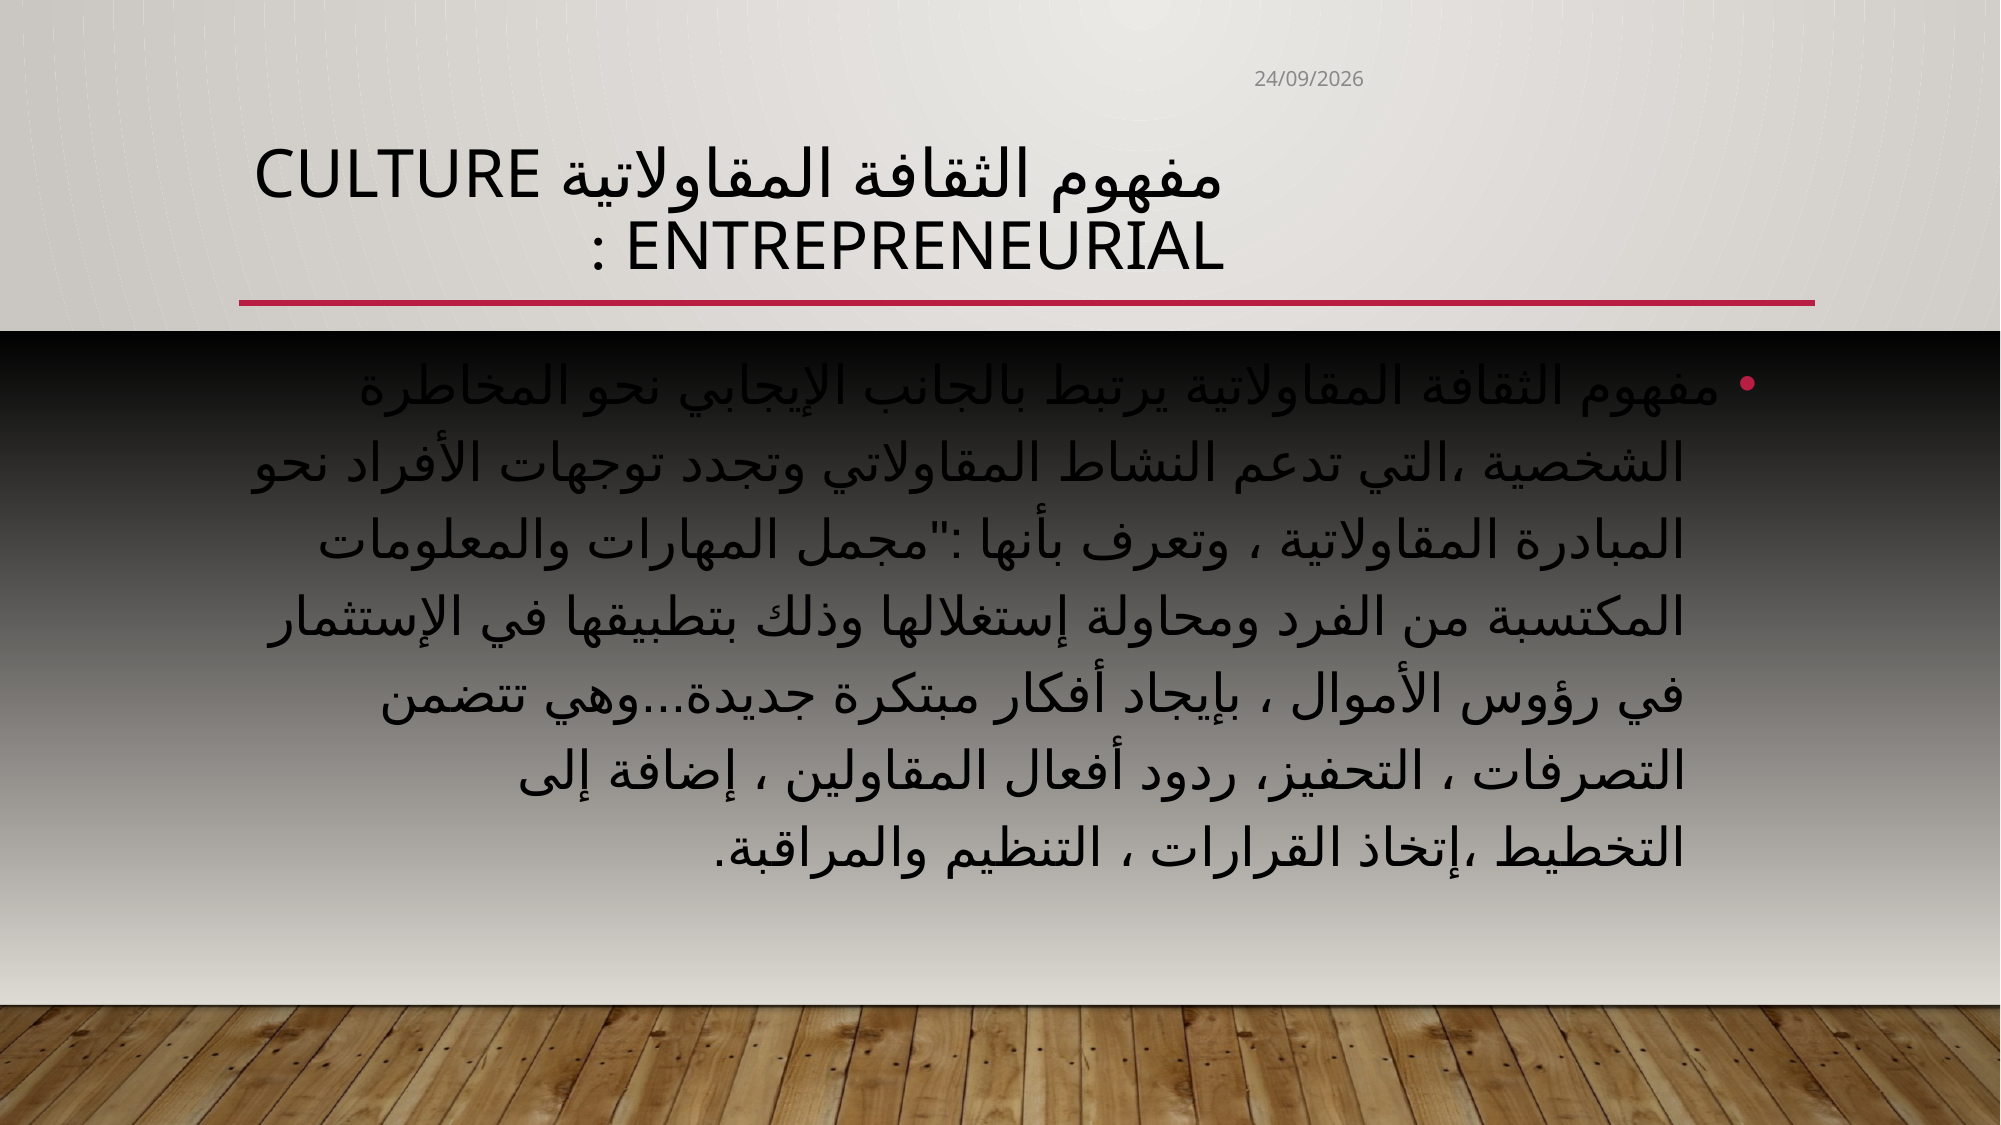

# مفهوم الثقافة المقاولاتية Culture Entrepreneurial :
مفهوم الثقافة المقاولاتية يرتبط بالجانب الإيجابي نحو المخاطرة الشخصية ،التي تدعم النشاط المقاولاتي وتجدد توجهات الأفراد نحو المبادرة المقاولاتية ، وتعرف بأنها :"مجمل المهارات والمعلومات المكتسبة من الفرد ومحاولة إستغلالها وذلك بتطبيقها في الإستثمار في رؤوس الأموال ، بإيجاد أفكار مبتكرة جديدة...وهي تتضمن التصرفات ، التحفيز، ردود أفعال المقاولين ، إضافة إلى التخطيط ،إتخاذ القرارات ، التنظيم والمراقبة.